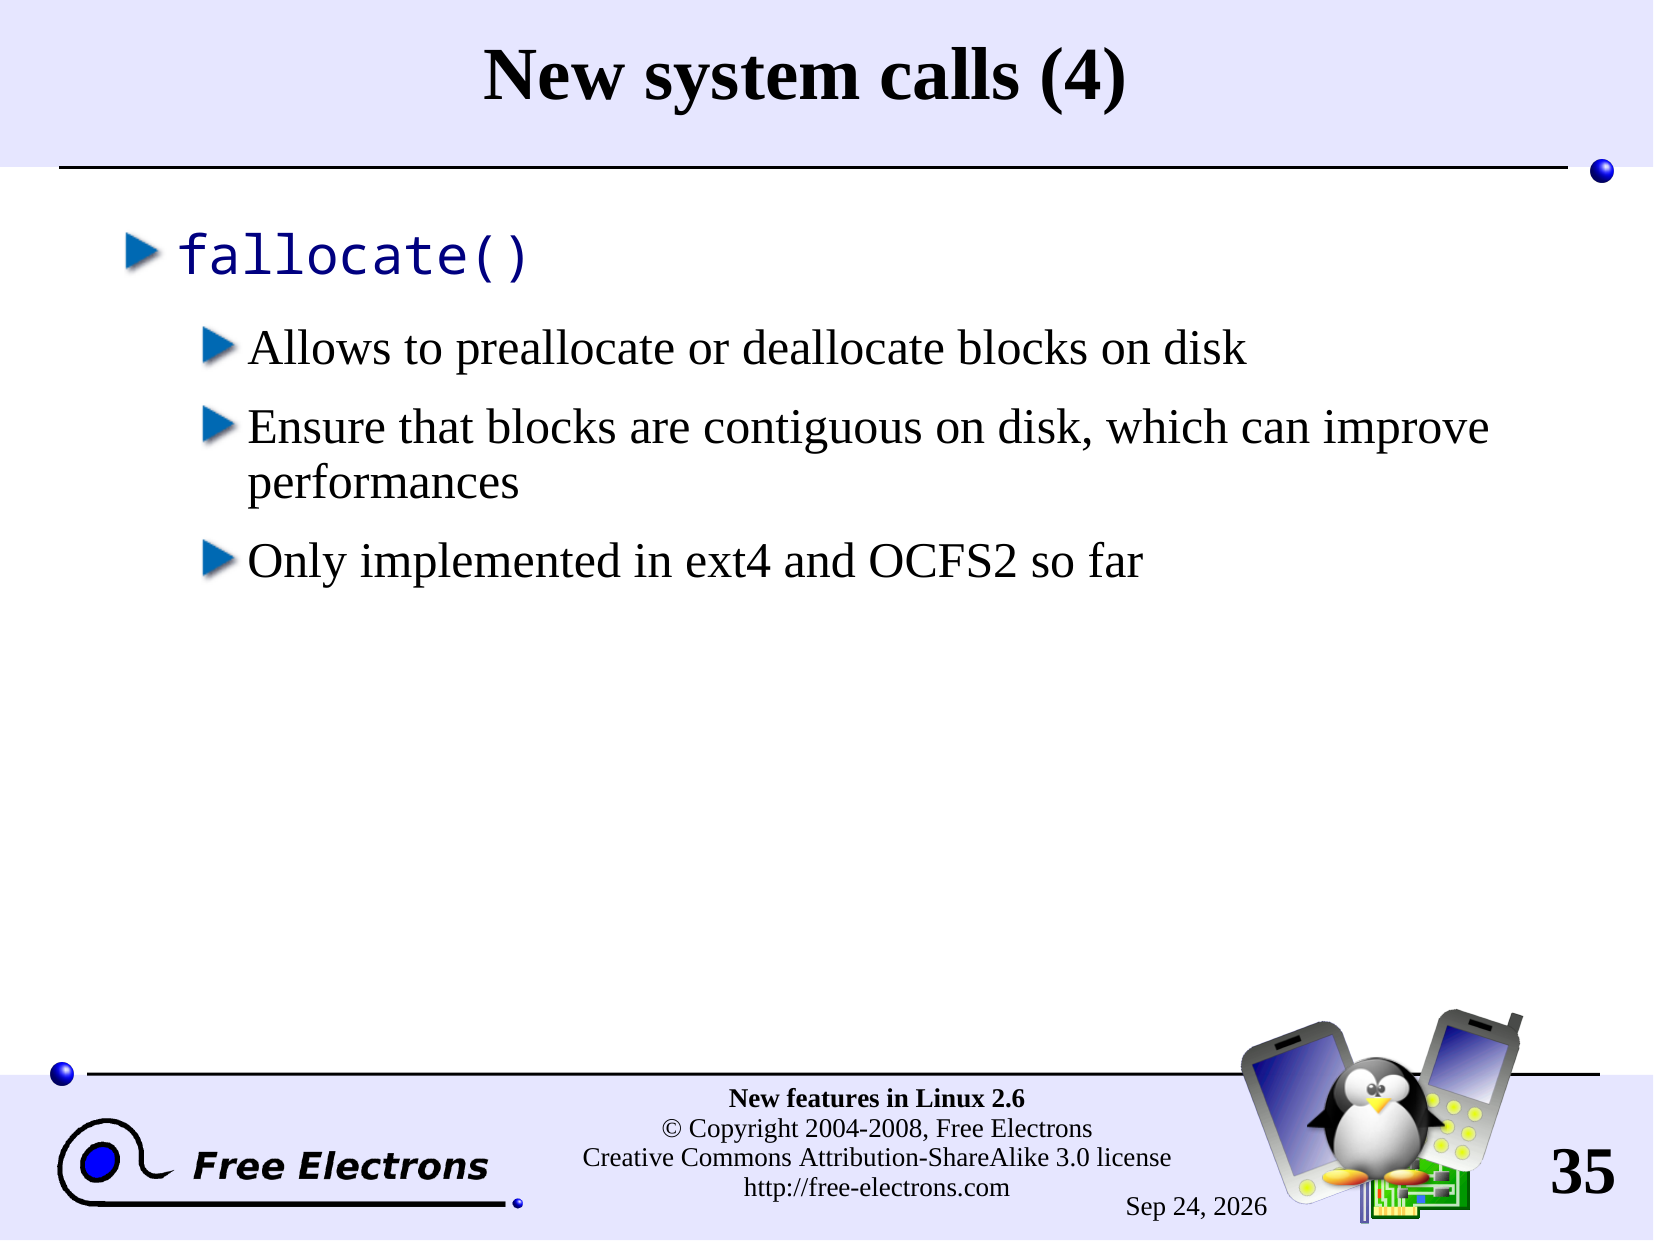

# New system calls (4)
fallocate()
Allows to preallocate or deallocate blocks on disk
Ensure that blocks are contiguous on disk, which can improve performances
Only implemented in ext4 and OCFS2 so far